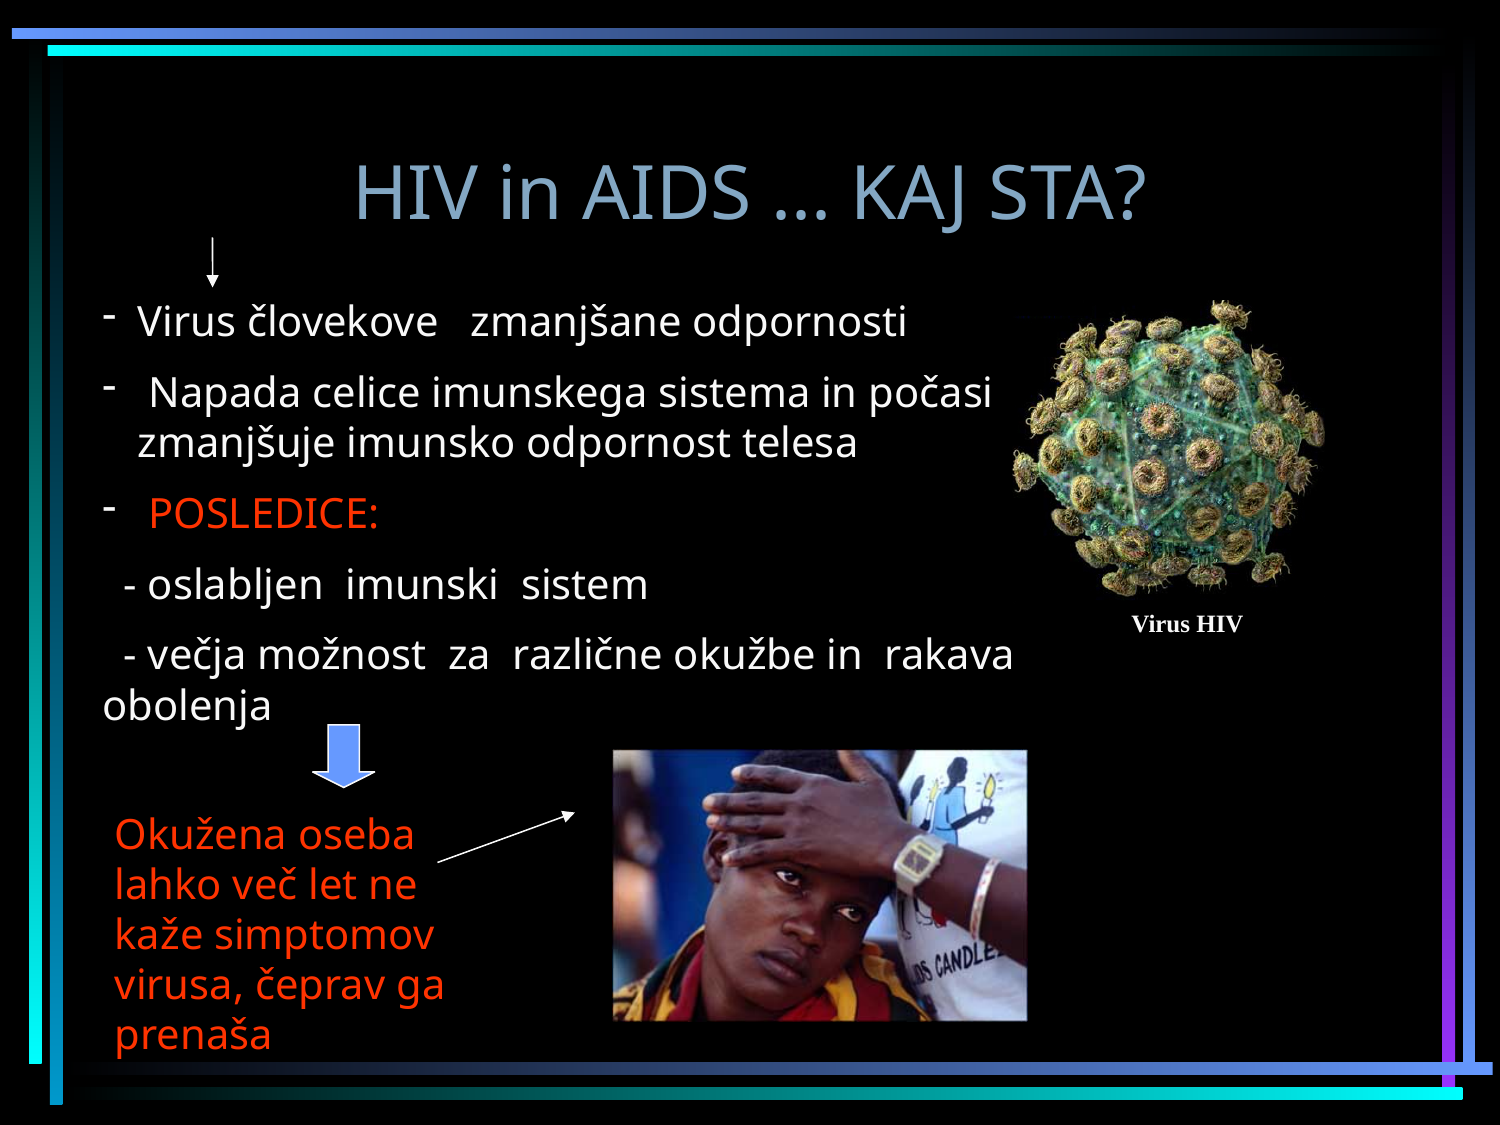

HIV in AIDS ... KAJ STA?
Virus človekove zmanjšane odpornosti
 Napada celice imunskega sistema in počasi zmanjšuje imunsko odpornost telesa
 POSLEDICE:
 - oslabljen imunski sistem
 - večja možnost za različne okužbe in rakava obolenja
Virus HIV
Okužena oseba lahko več let ne kaže simptomov virusa, čeprav ga prenaša